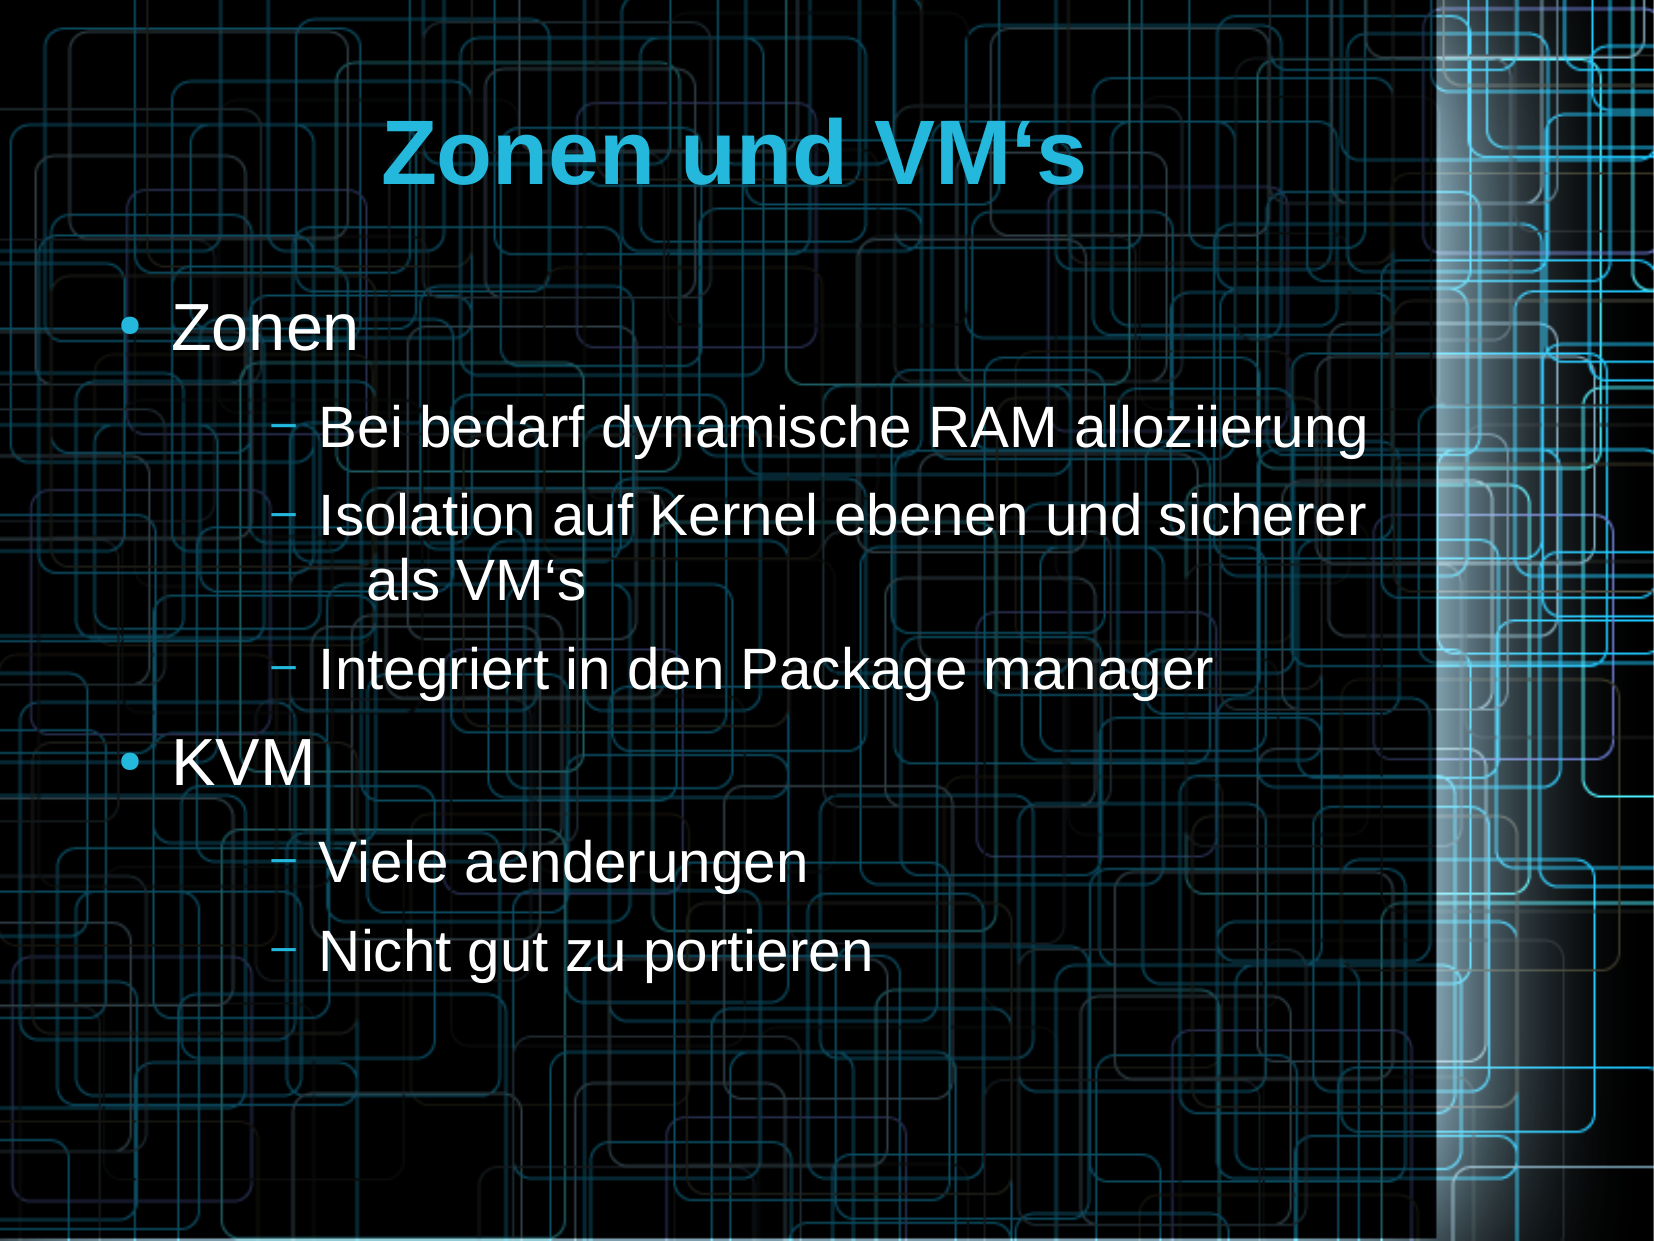

# Zonen und VM‘s
Zonen
Bei bedarf dynamische RAM alloziierung
Isolation auf Kernel ebenen und sicherer als VM‘s
Integriert in den Package manager
KVM
Viele aenderungen
Nicht gut zu portieren